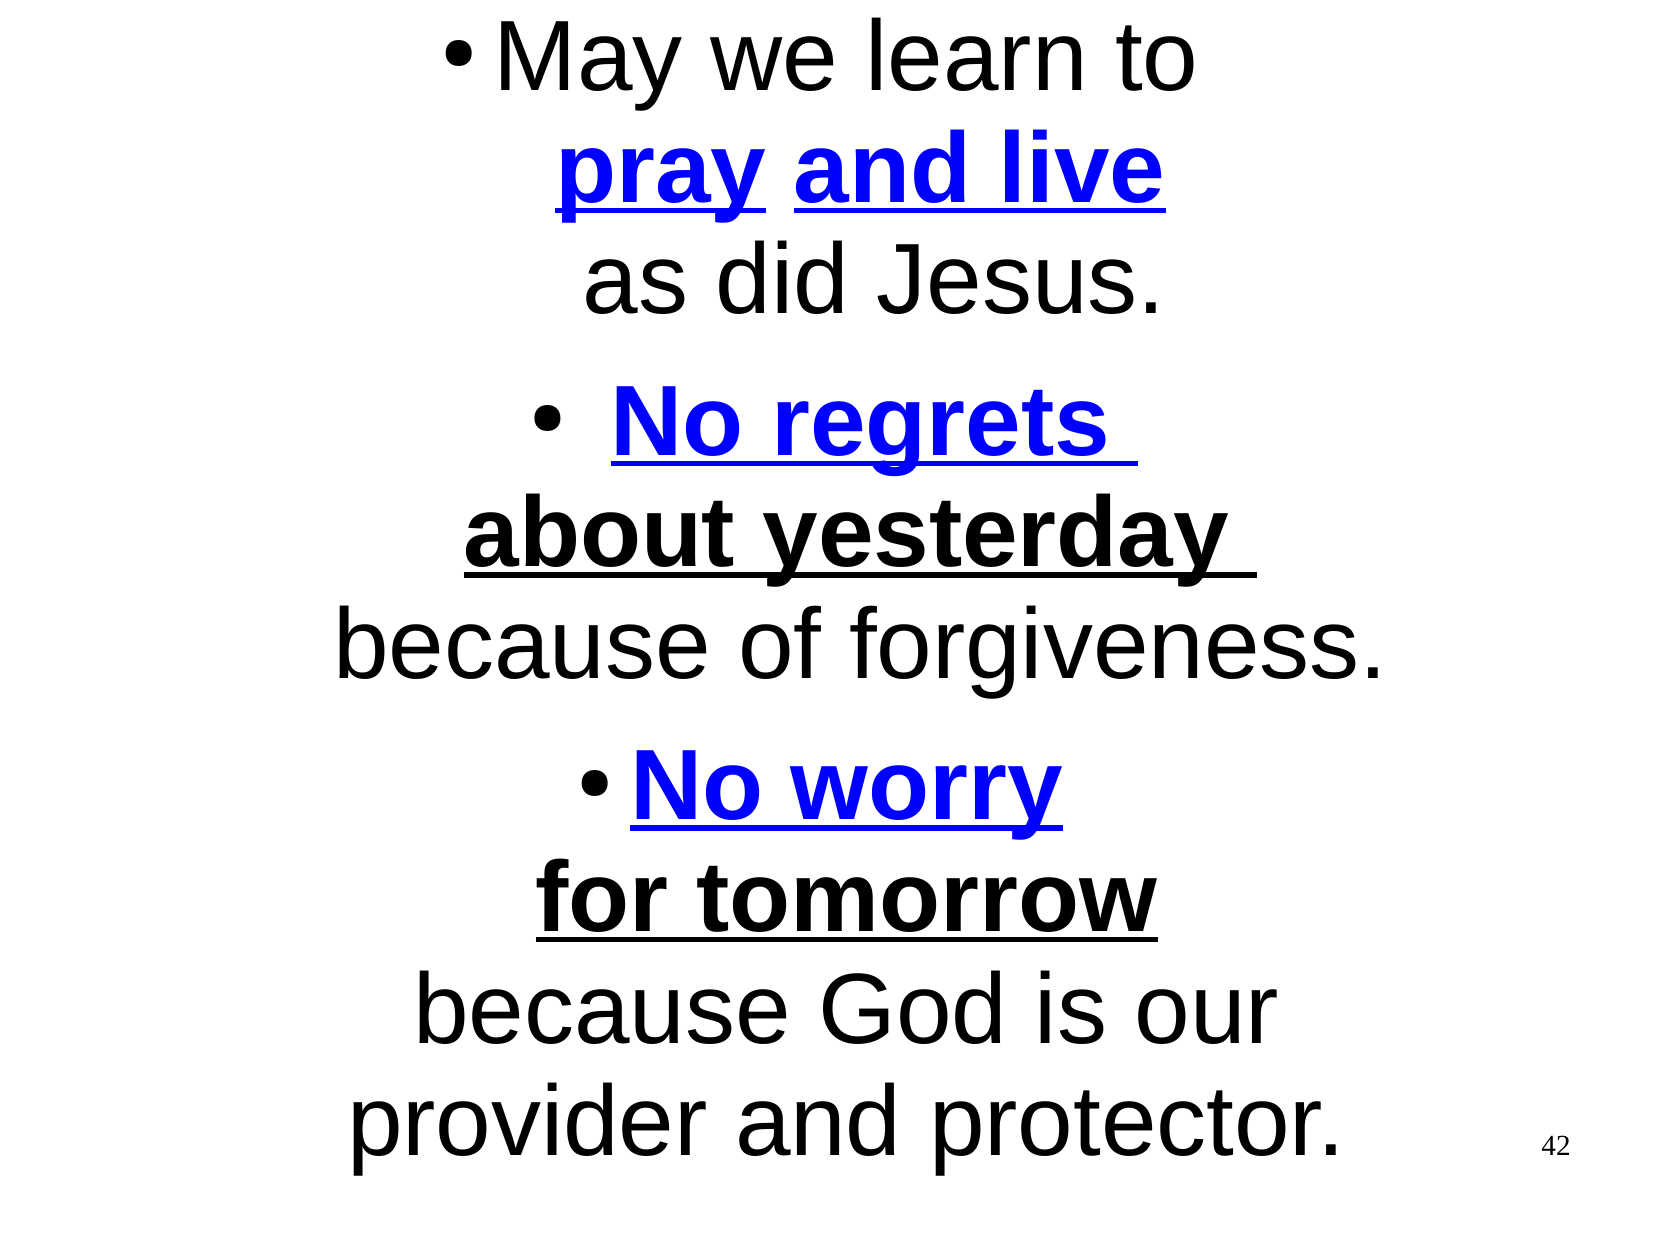

# May we learn to pray and live  as did Jesus.
 No regrets
about yesterday
because of forgiveness.
No worry
for tomorrow
because God is our
provider and protector.
42